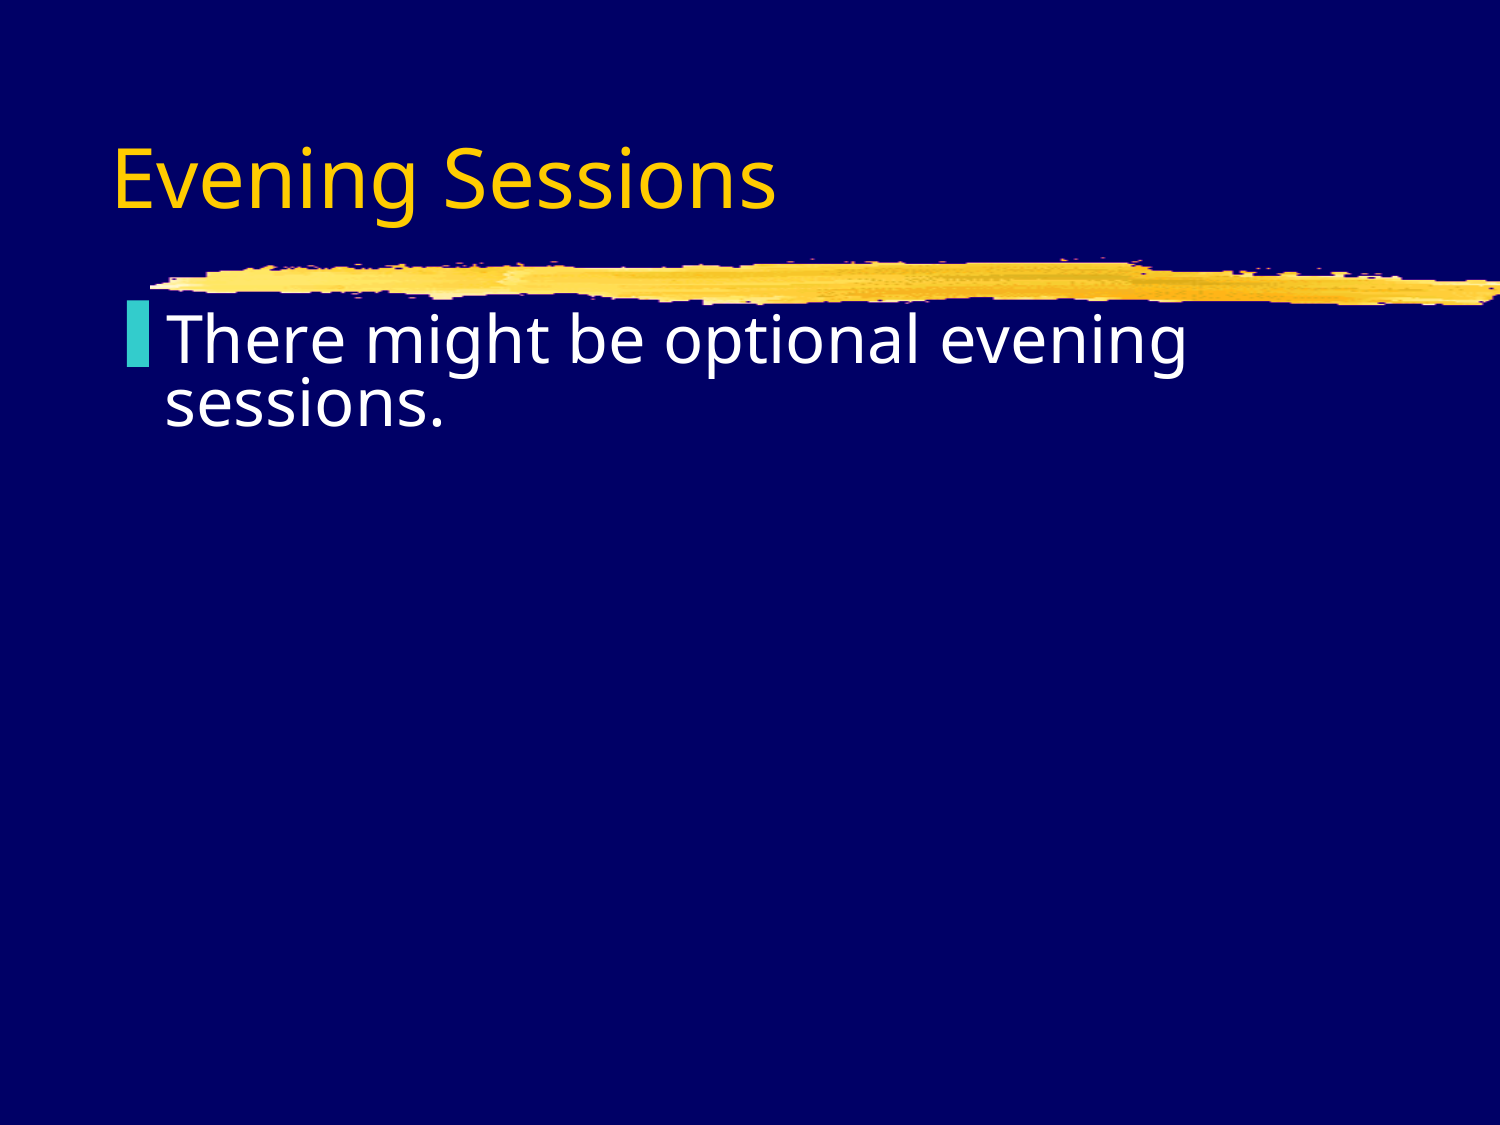

# Evening Sessions
There might be optional evening sessions.